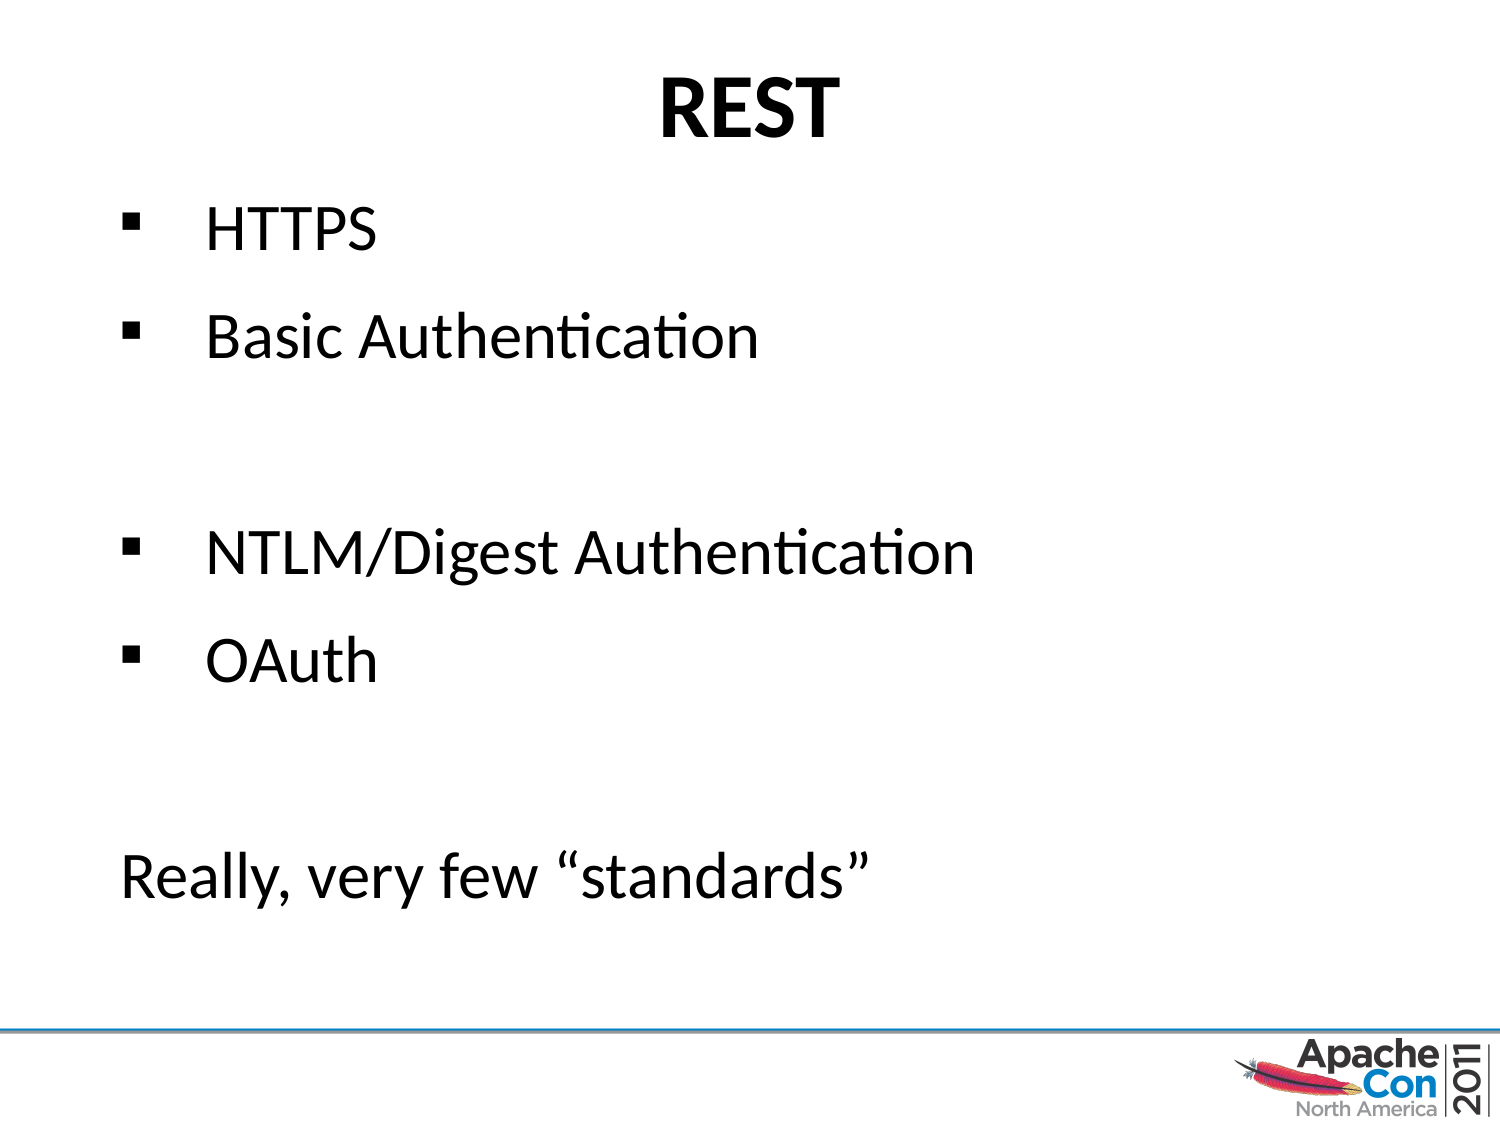

# REST
HTTPS
Basic Authentication
NTLM/Digest Authentication
OAuth
Really, very few “standards”